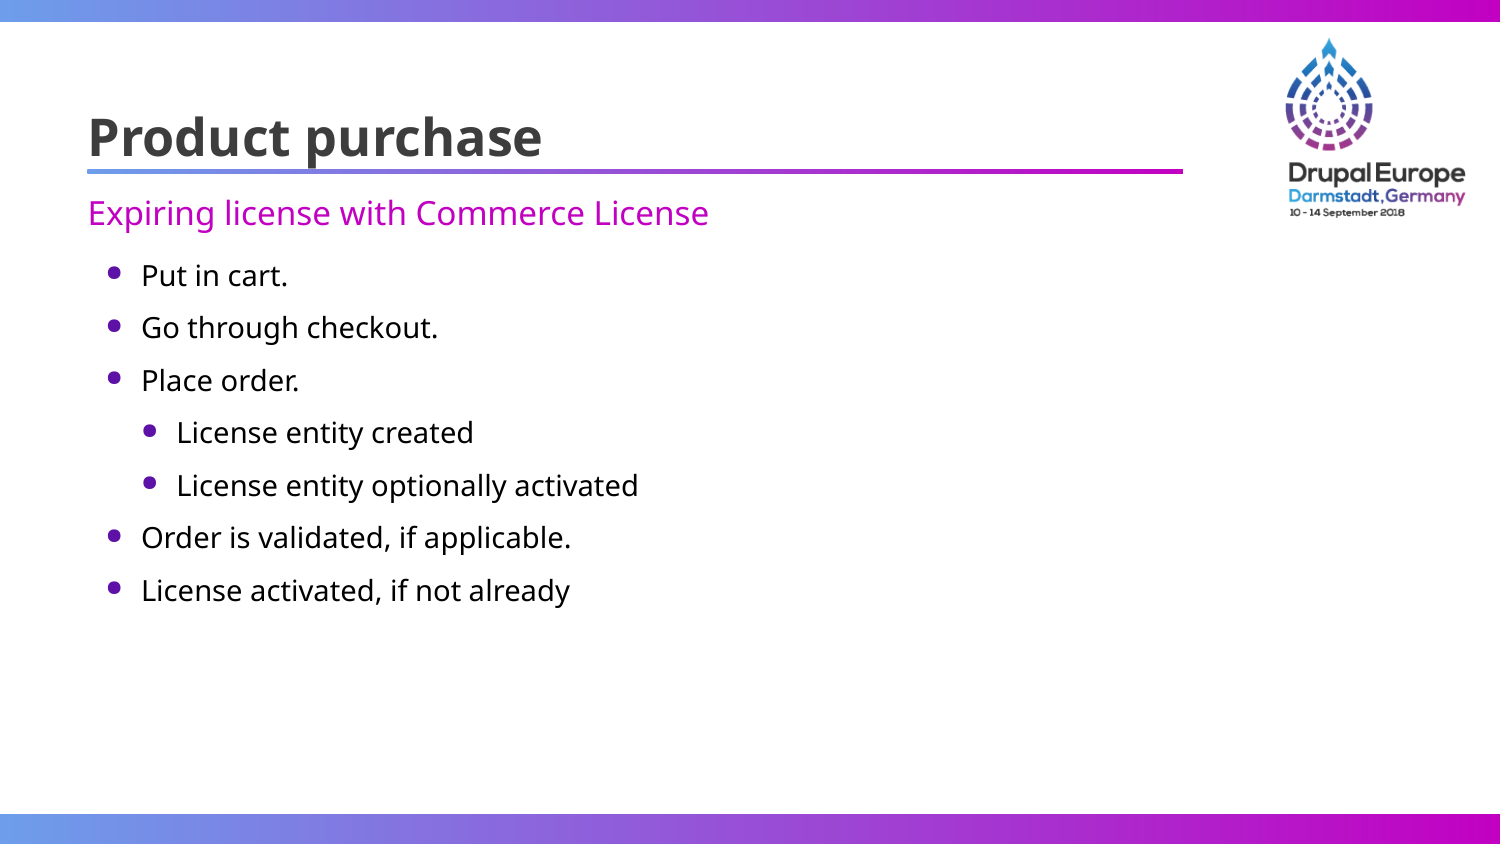

Product purchase
Expiring license with Commerce License
Put in cart.
Go through checkout.
Place order.
License entity created
License entity optionally activated
Order is validated, if applicable.
License activated, if not already